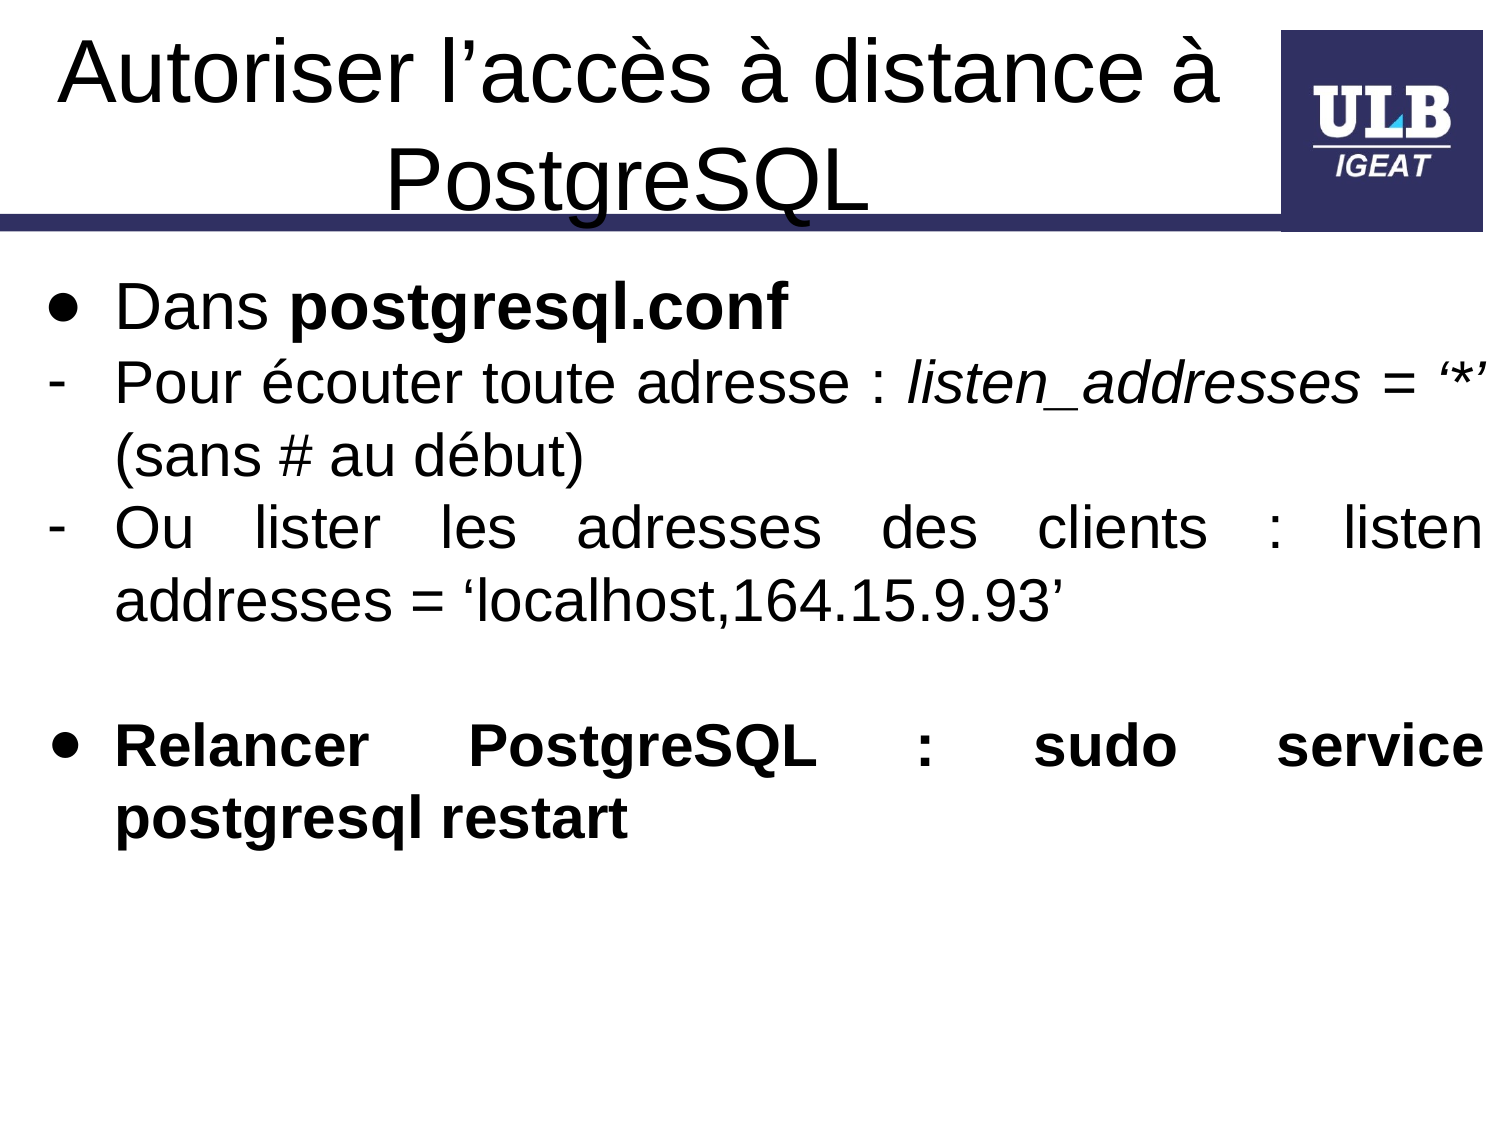

Autoriser l’accès à distance à PostgreSQL
Dans postgresql.conf
Pour écouter toute adresse : listen_addresses = ‘*’ (sans # au début)
Ou lister les adresses des clients : listen addresses = ‘localhost,164.15.9.93’
Relancer PostgreSQL : sudo service postgresql restart